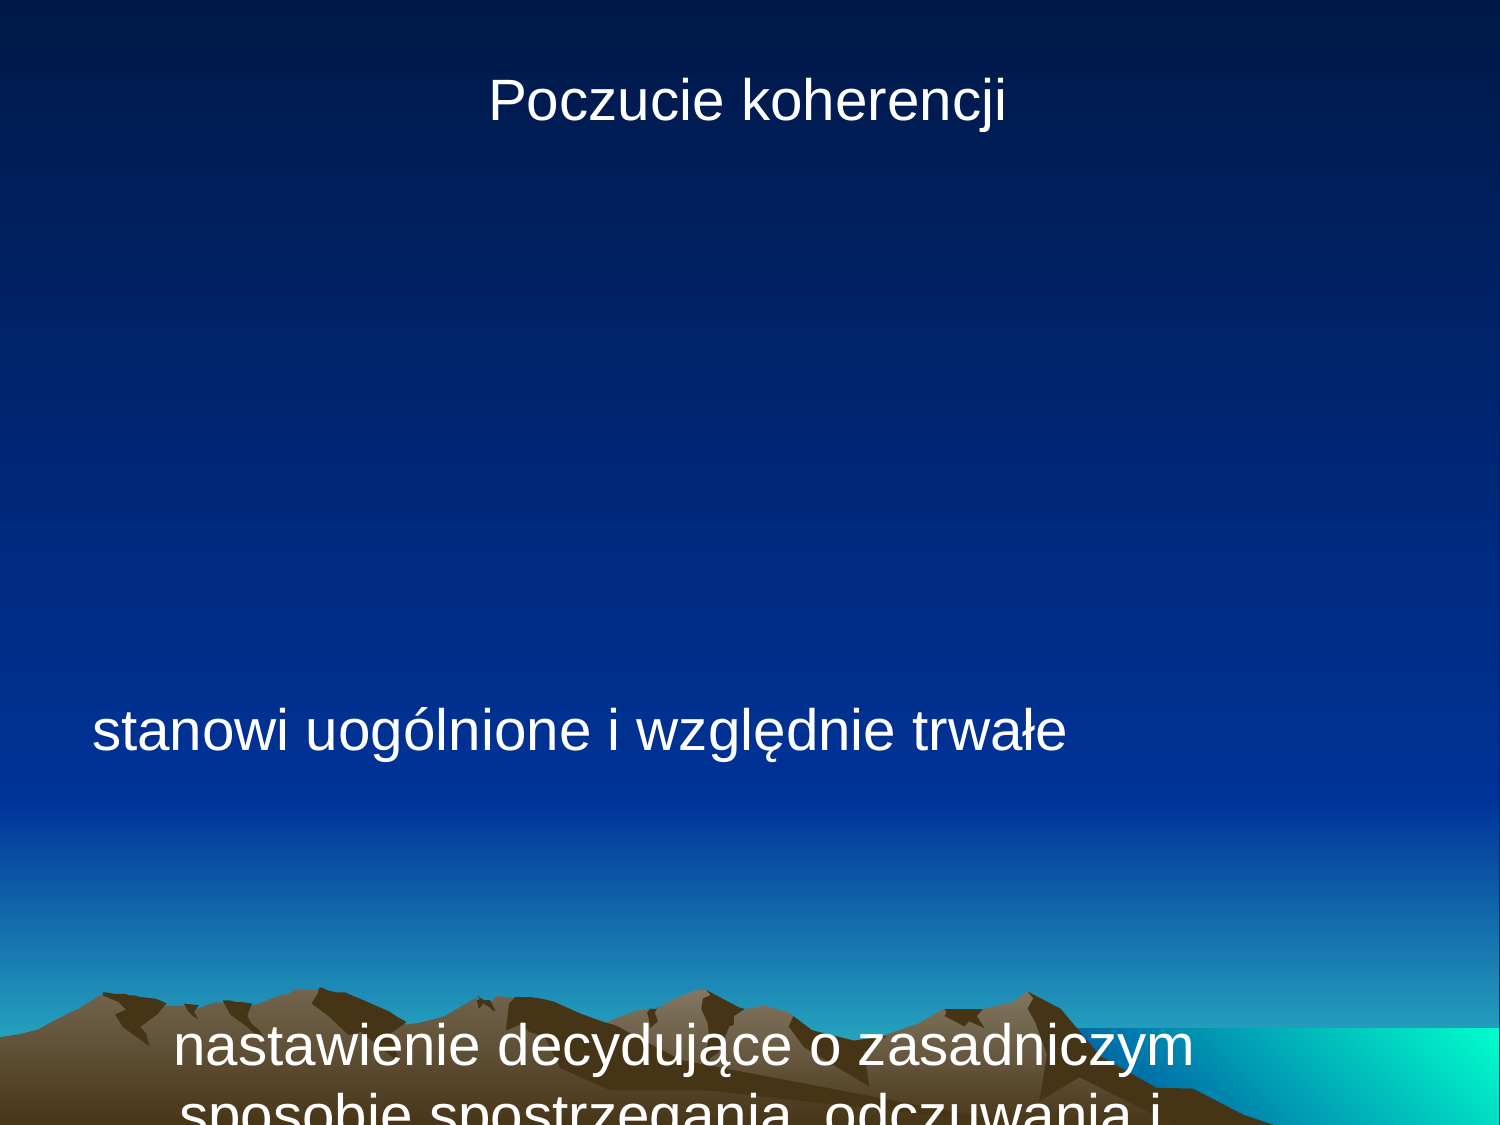

Poczucie koherencji
stanowi uogólnione i względnie trwałe
 nastawienie decydujące o zasadniczym sposobie spostrzegania, odczuwania i rozumienia świata,
jest złożoną zmienną , składa się z trzech
 zasadniczych komponentów:
Zdolność do rozumienia
Zaradność
Sensowność